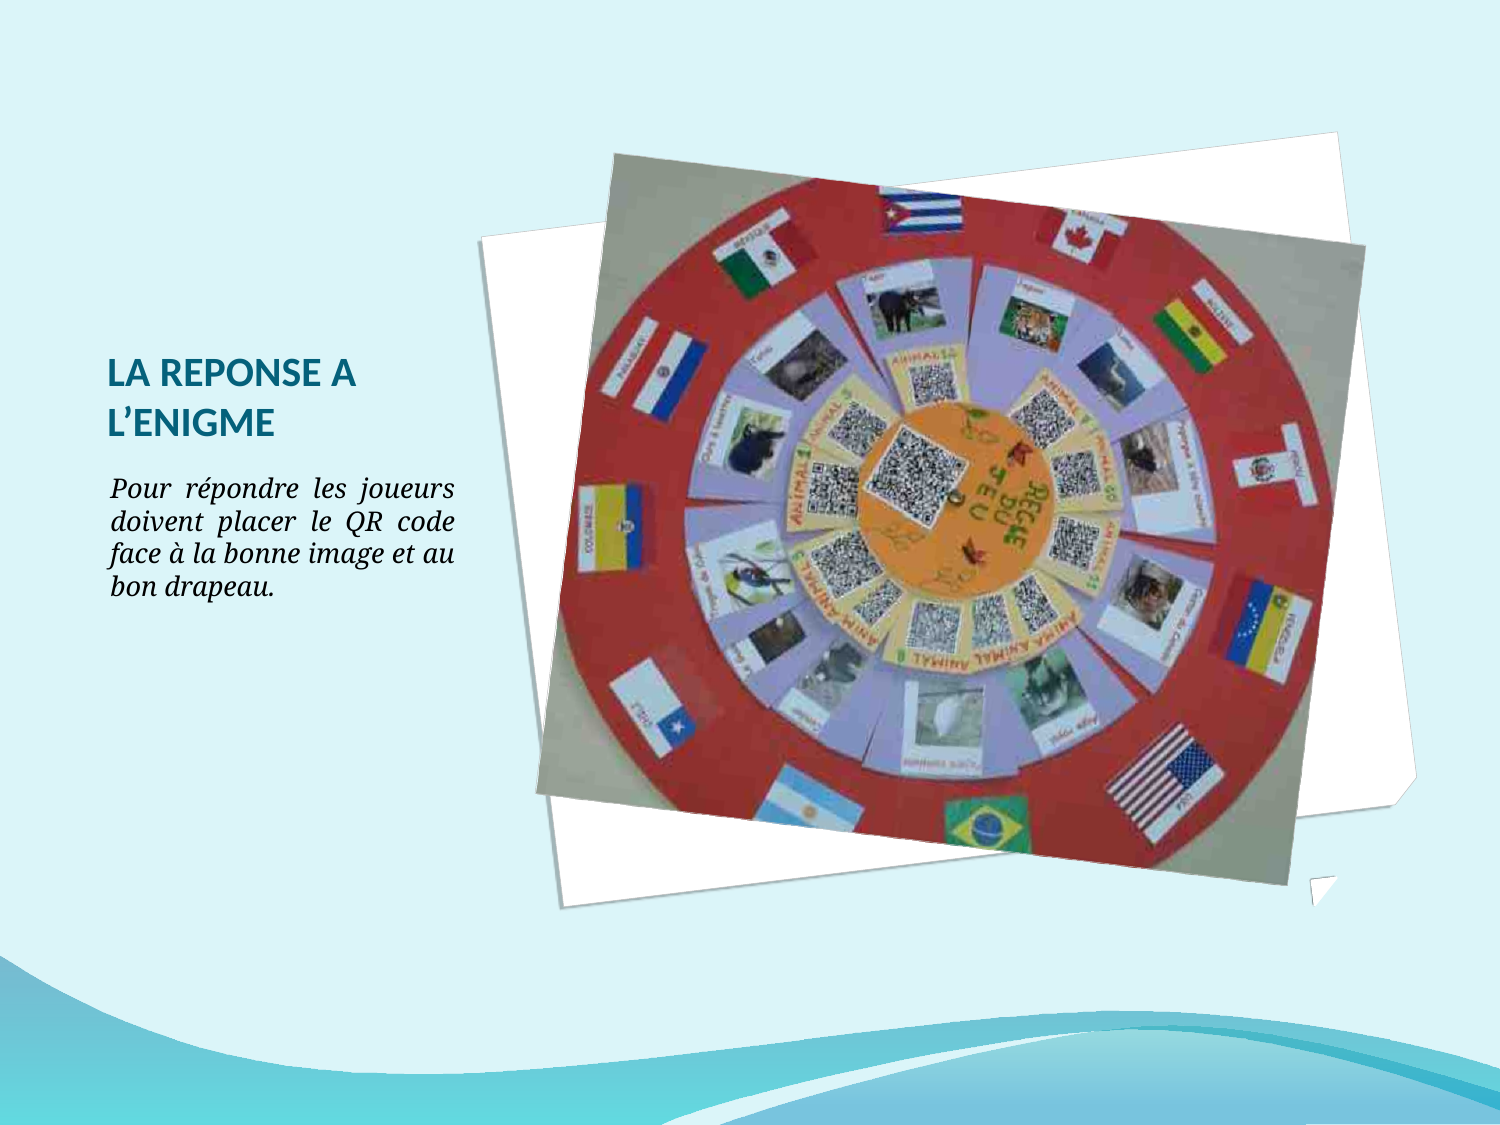

# LA REPONSE A L’ENIGME
Pour répondre les joueurs doivent placer le QR code face à la bonne image et au bon drapeau.